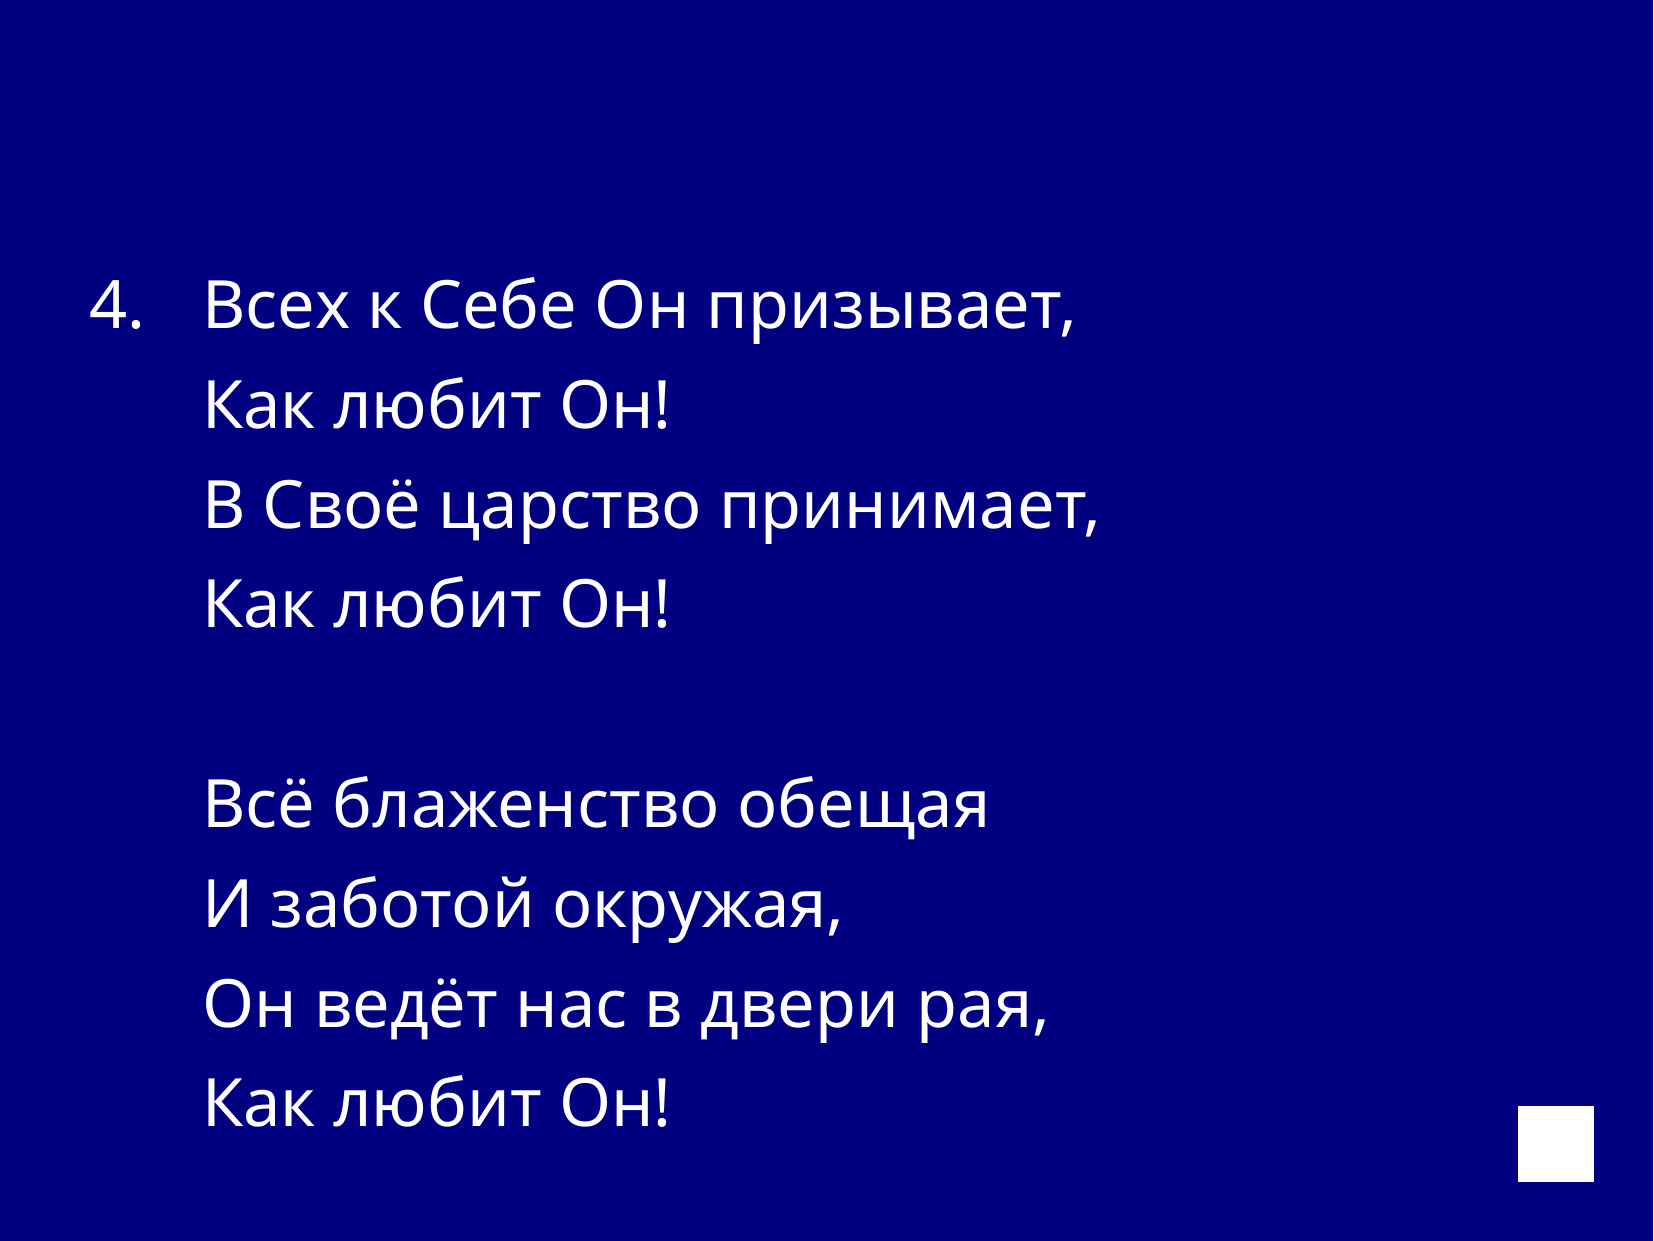

4.	Всех к Себе Он призывает,
	Как любит Он!
	В Своё царство принимает,
	Как любит Он!
	Всё блаженство обещая
	И заботой окружая,
	Он ведёт нас в двери рая,
	Как любит Он!